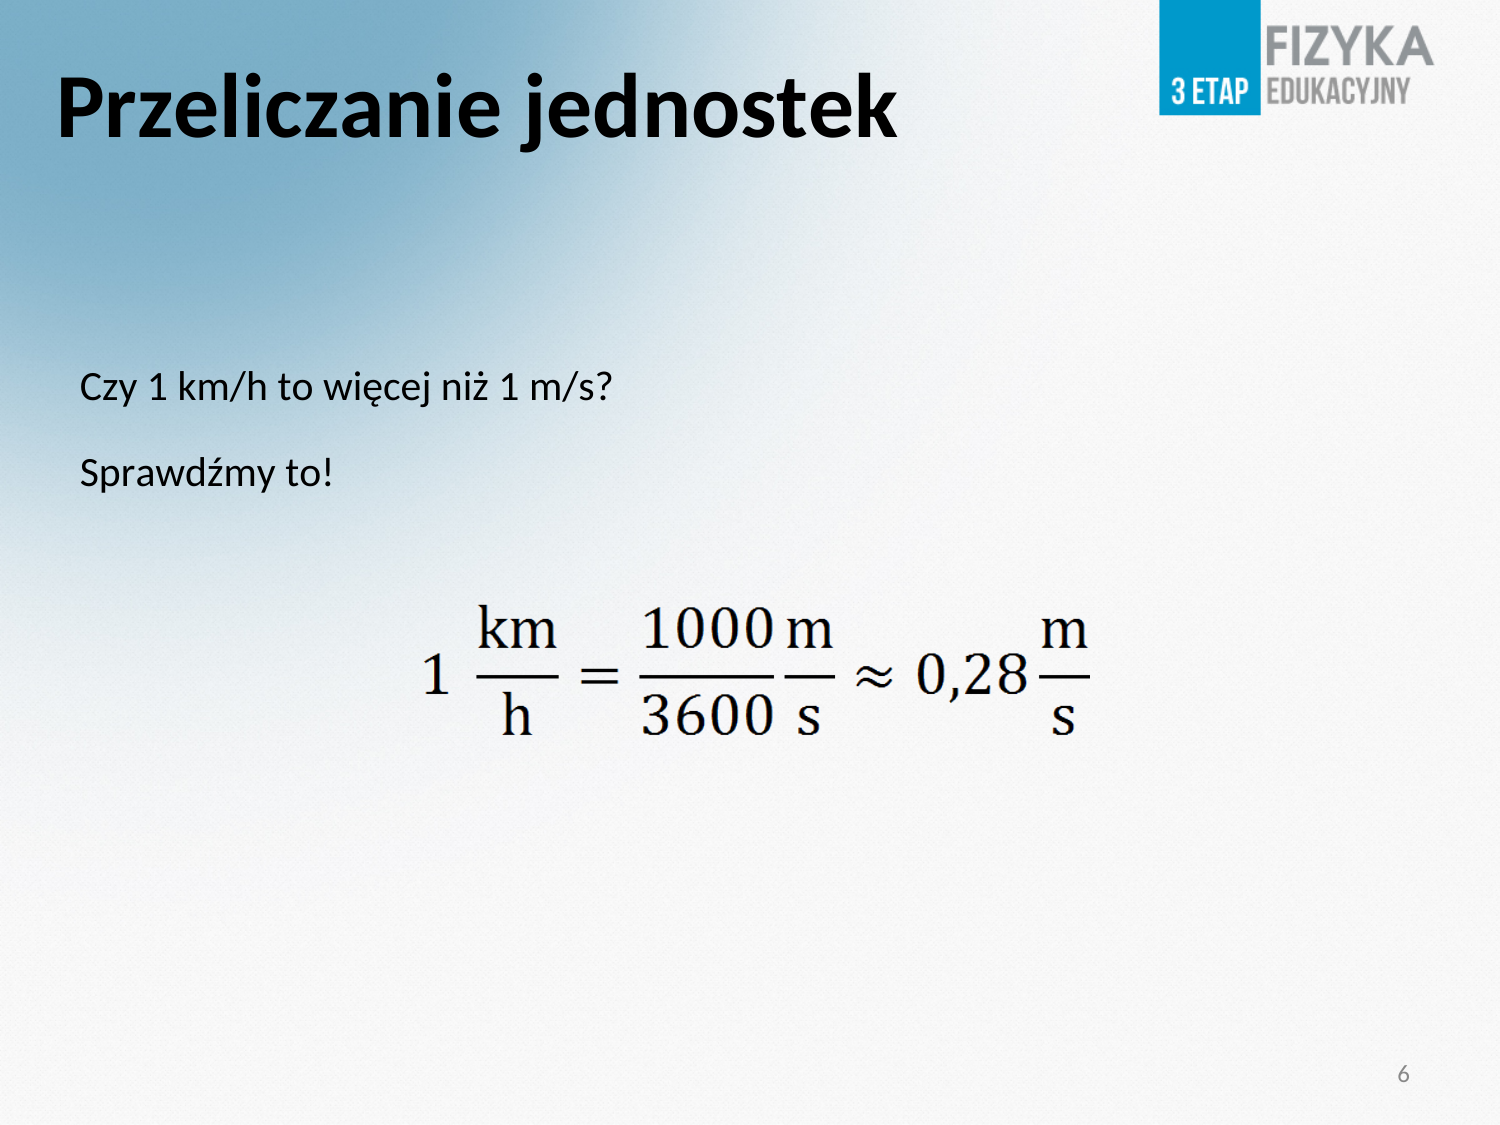

Przeliczanie jednostek
Czy 1 km/h to więcej niż 1 m/s?
Sprawdźmy to!